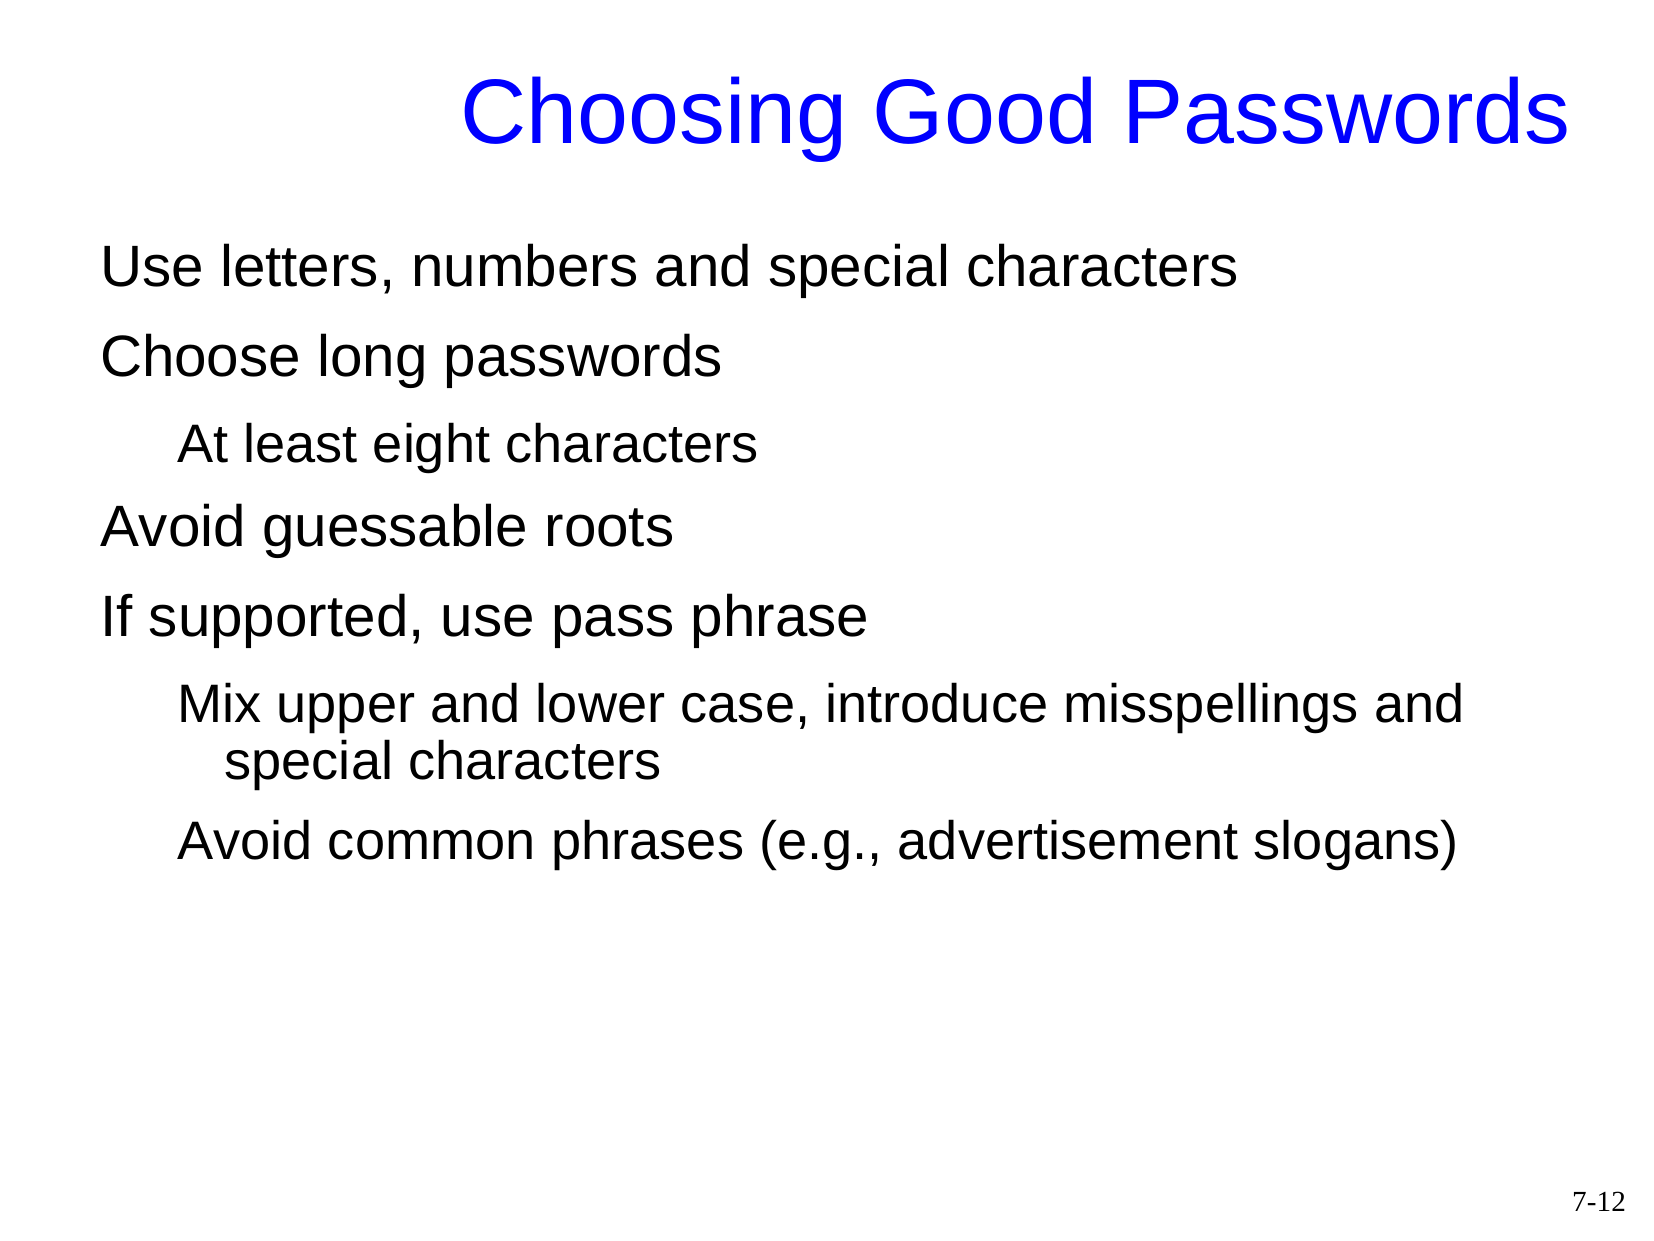

# Choosing Good Passwords
Use letters, numbers and special characters
Choose long passwords
At least eight characters
Avoid guessable roots
If supported, use pass phrase
Mix upper and lower case, introduce misspellings and special characters
Avoid common phrases (e.g., advertisement slogans)